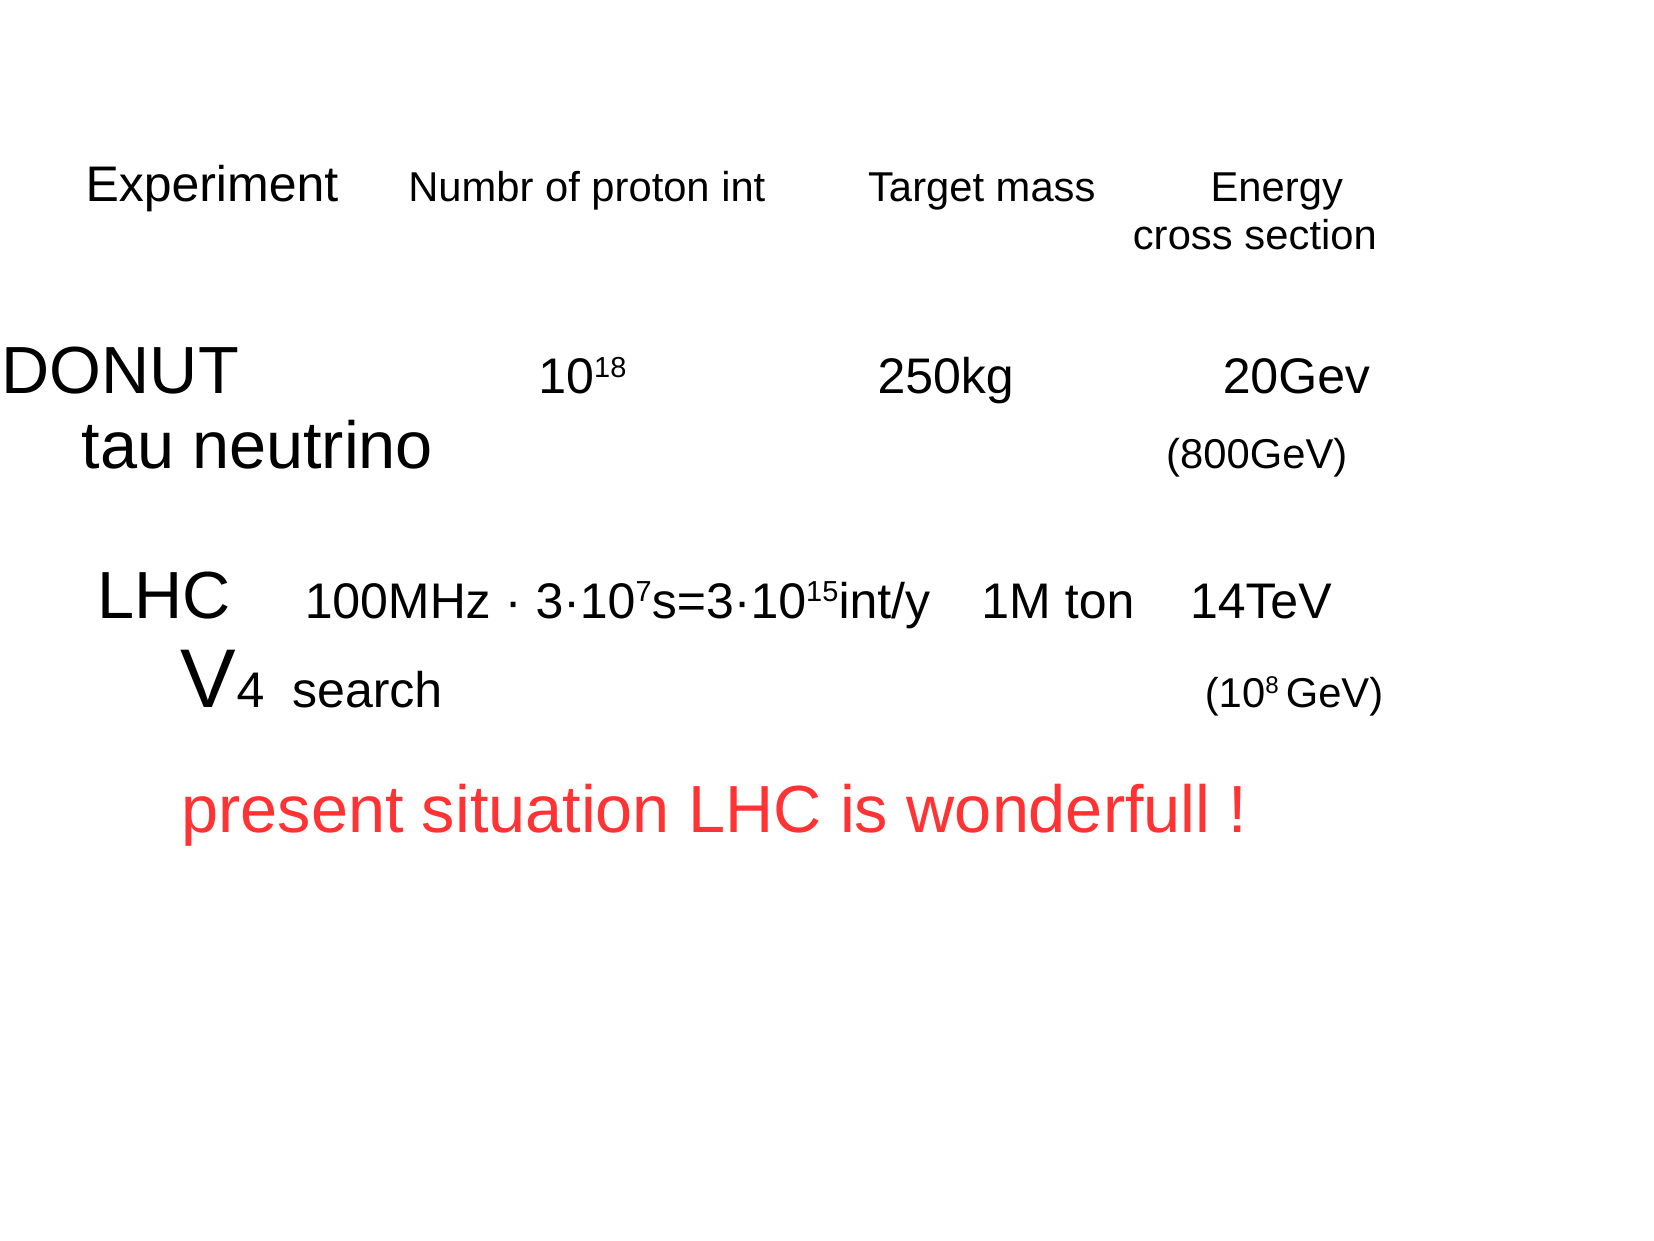

# Experiment Numbr of proton int Target mass Energy cross section DONUT 1018 250kg 20Gev tau neutrino (800GeV) LHC 100MHz · 3·107s=3·1015int/y 1M ton 14TeV V4 search (108 GeV) present situation LHC is wonderfull !